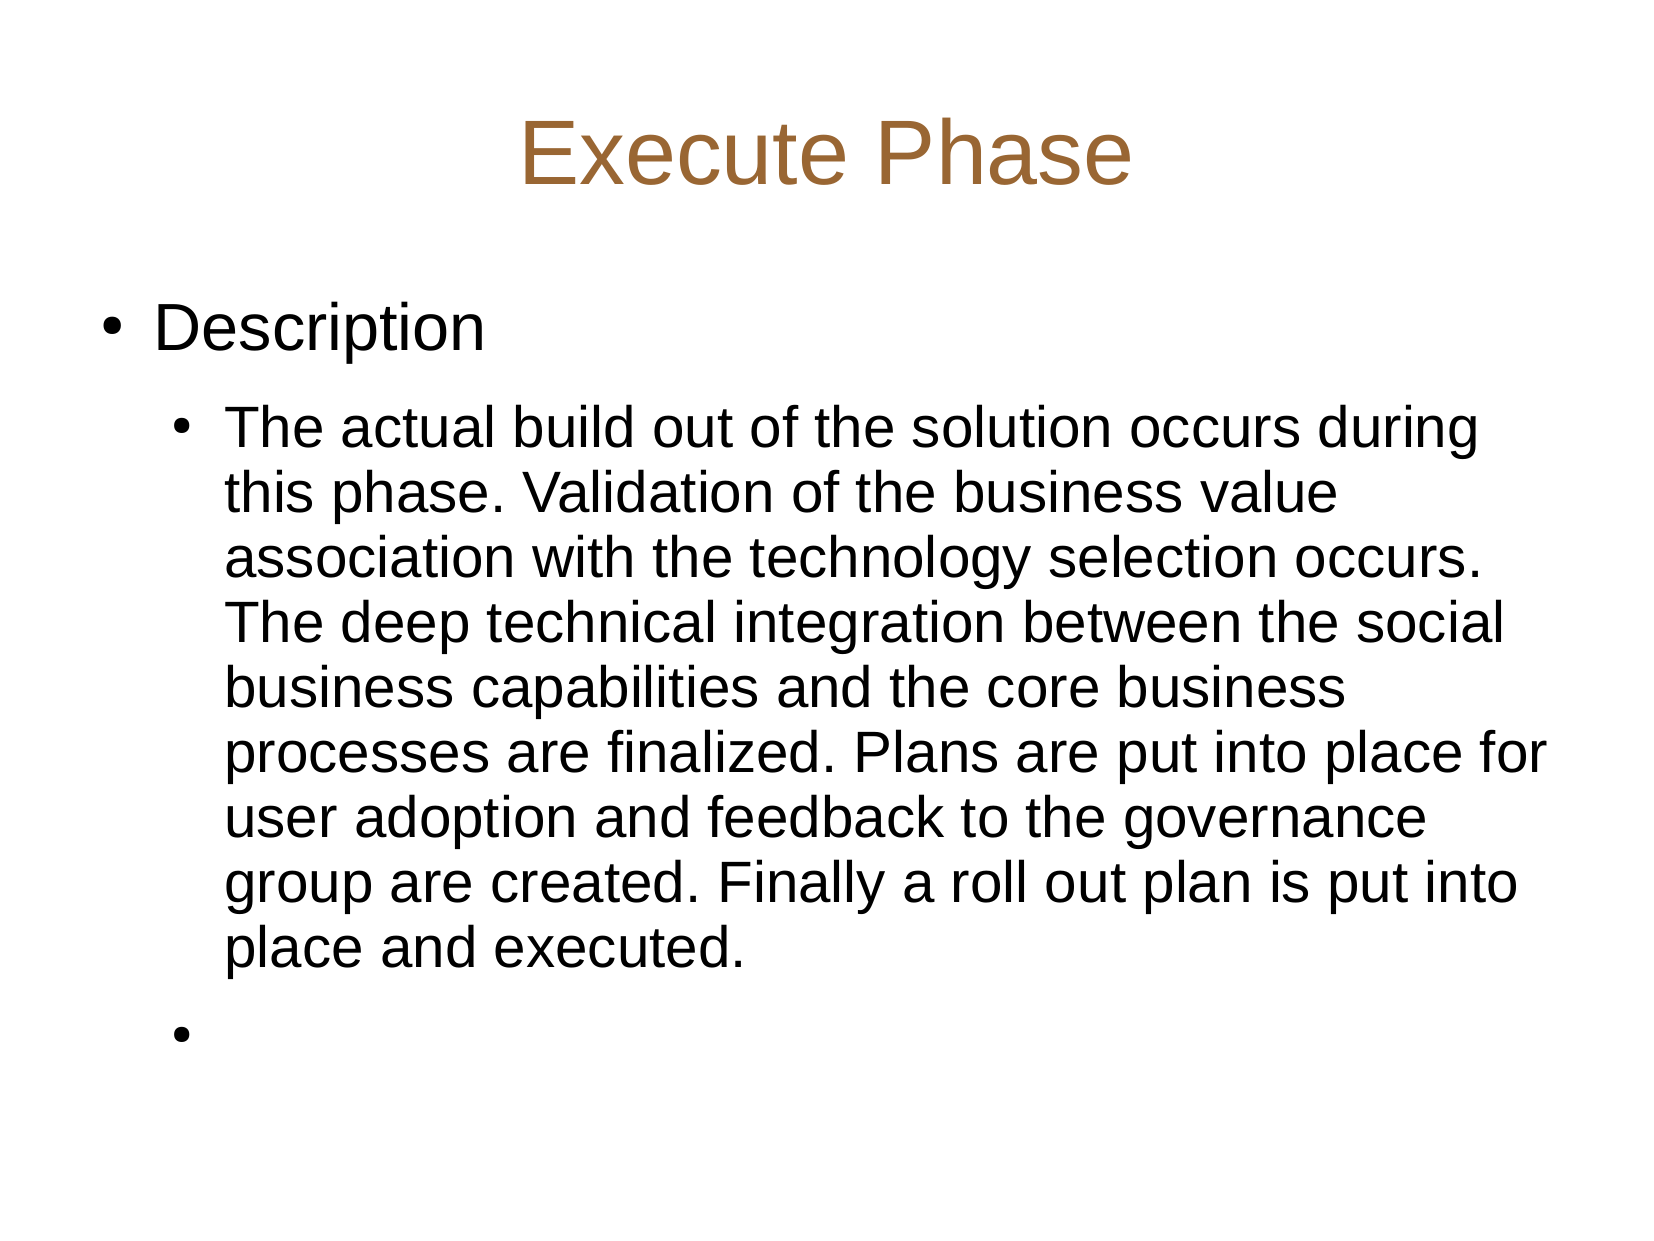

# Execute Phase
Description
The actual build out of the solution occurs during this phase. Validation of the business value association with the technology selection occurs. The deep technical integration between the social business capabilities and the core business processes are finalized. Plans are put into place for user adoption and feedback to the governance group are created. Finally a roll out plan is put into place and executed.